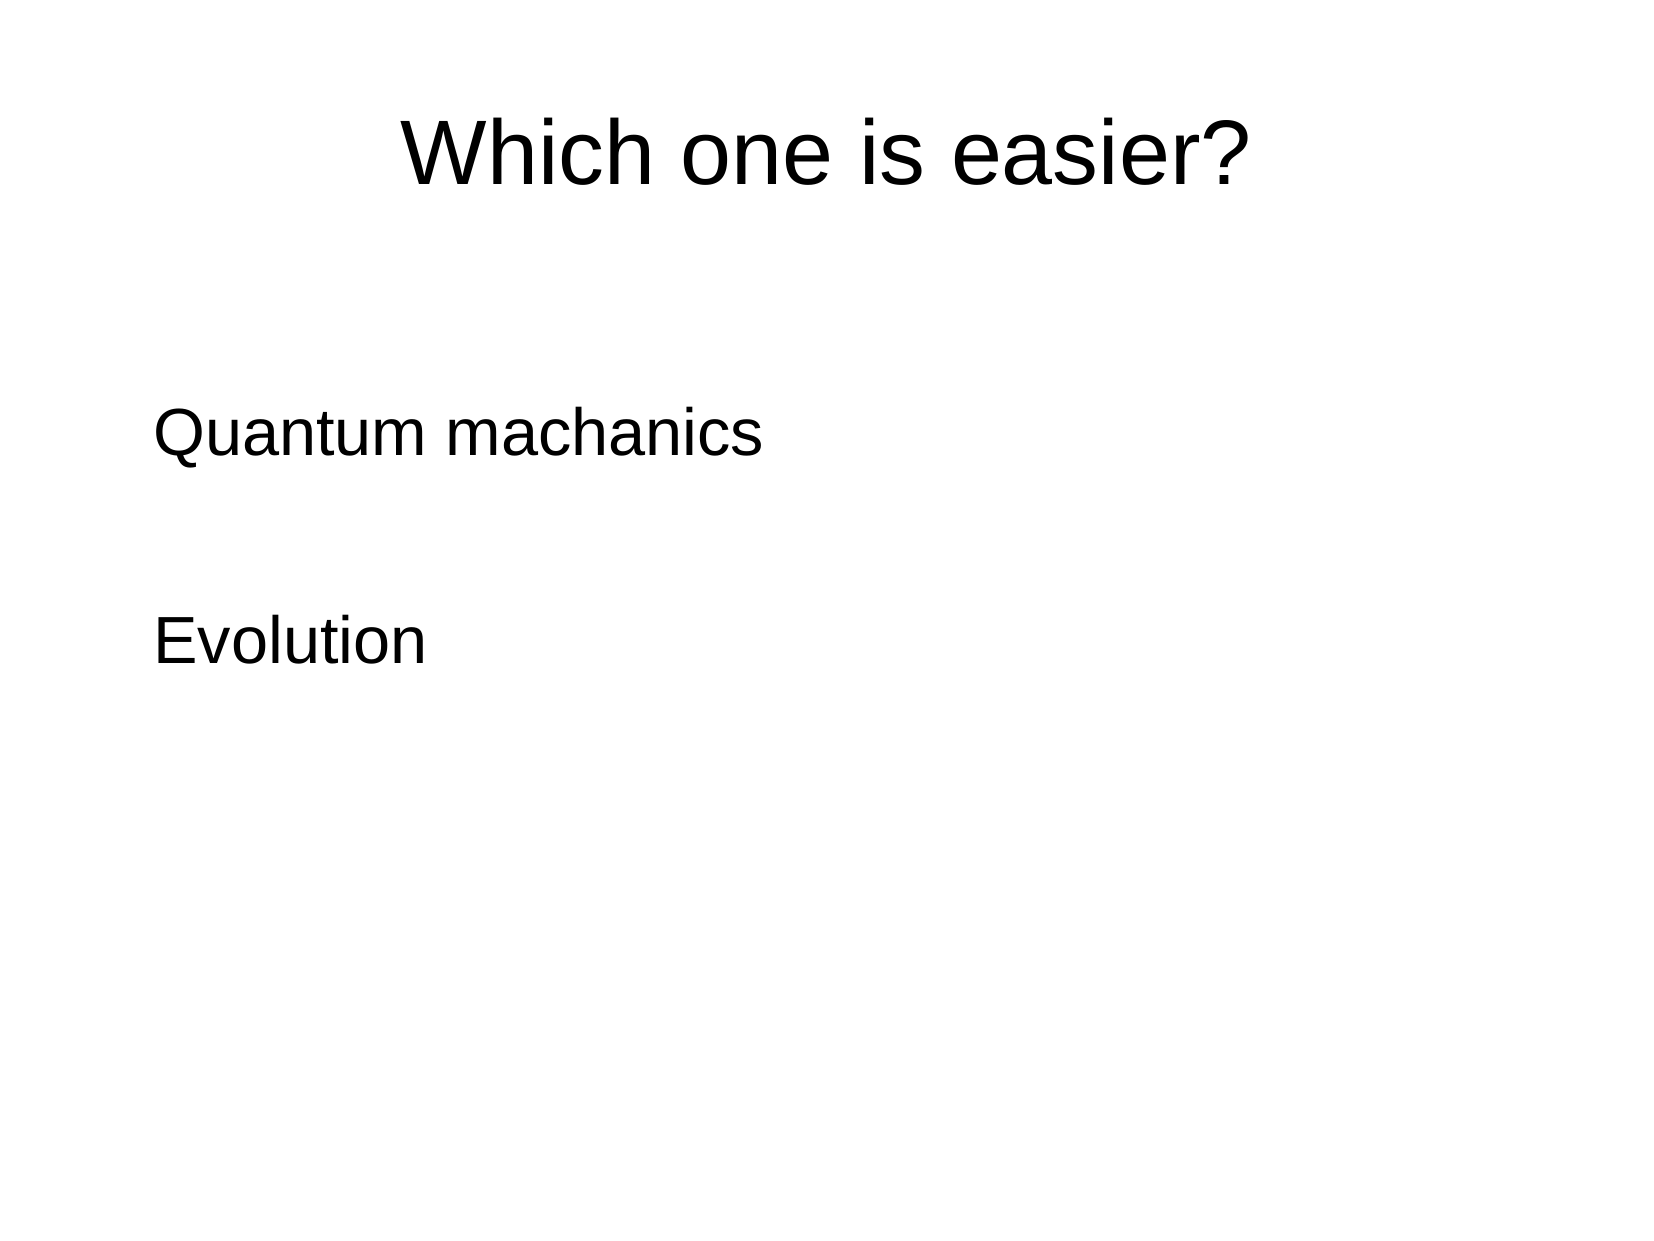

# Which one is easier?
Quantum machanics
Evolution